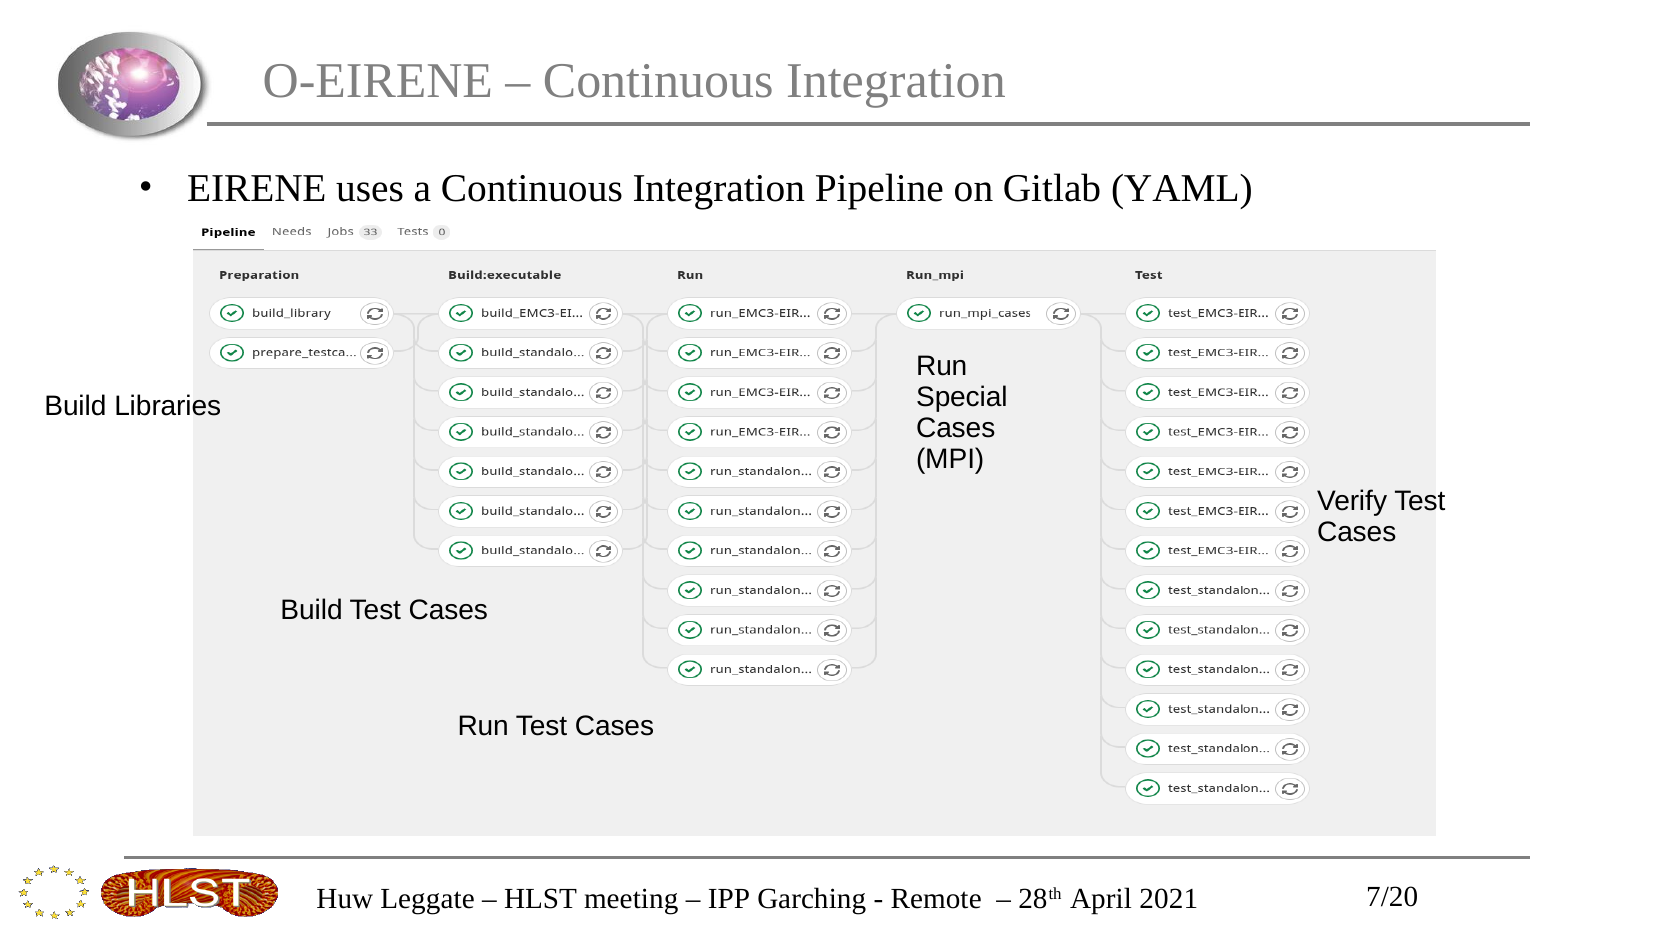

# O-EIRENE – Continuous Integration
EIRENE uses a Continuous Integration Pipeline on Gitlab (YAML)
Run Special Cases (MPI)
Build Libraries
Verify Test Cases
Build Test Cases
Run Test Cases